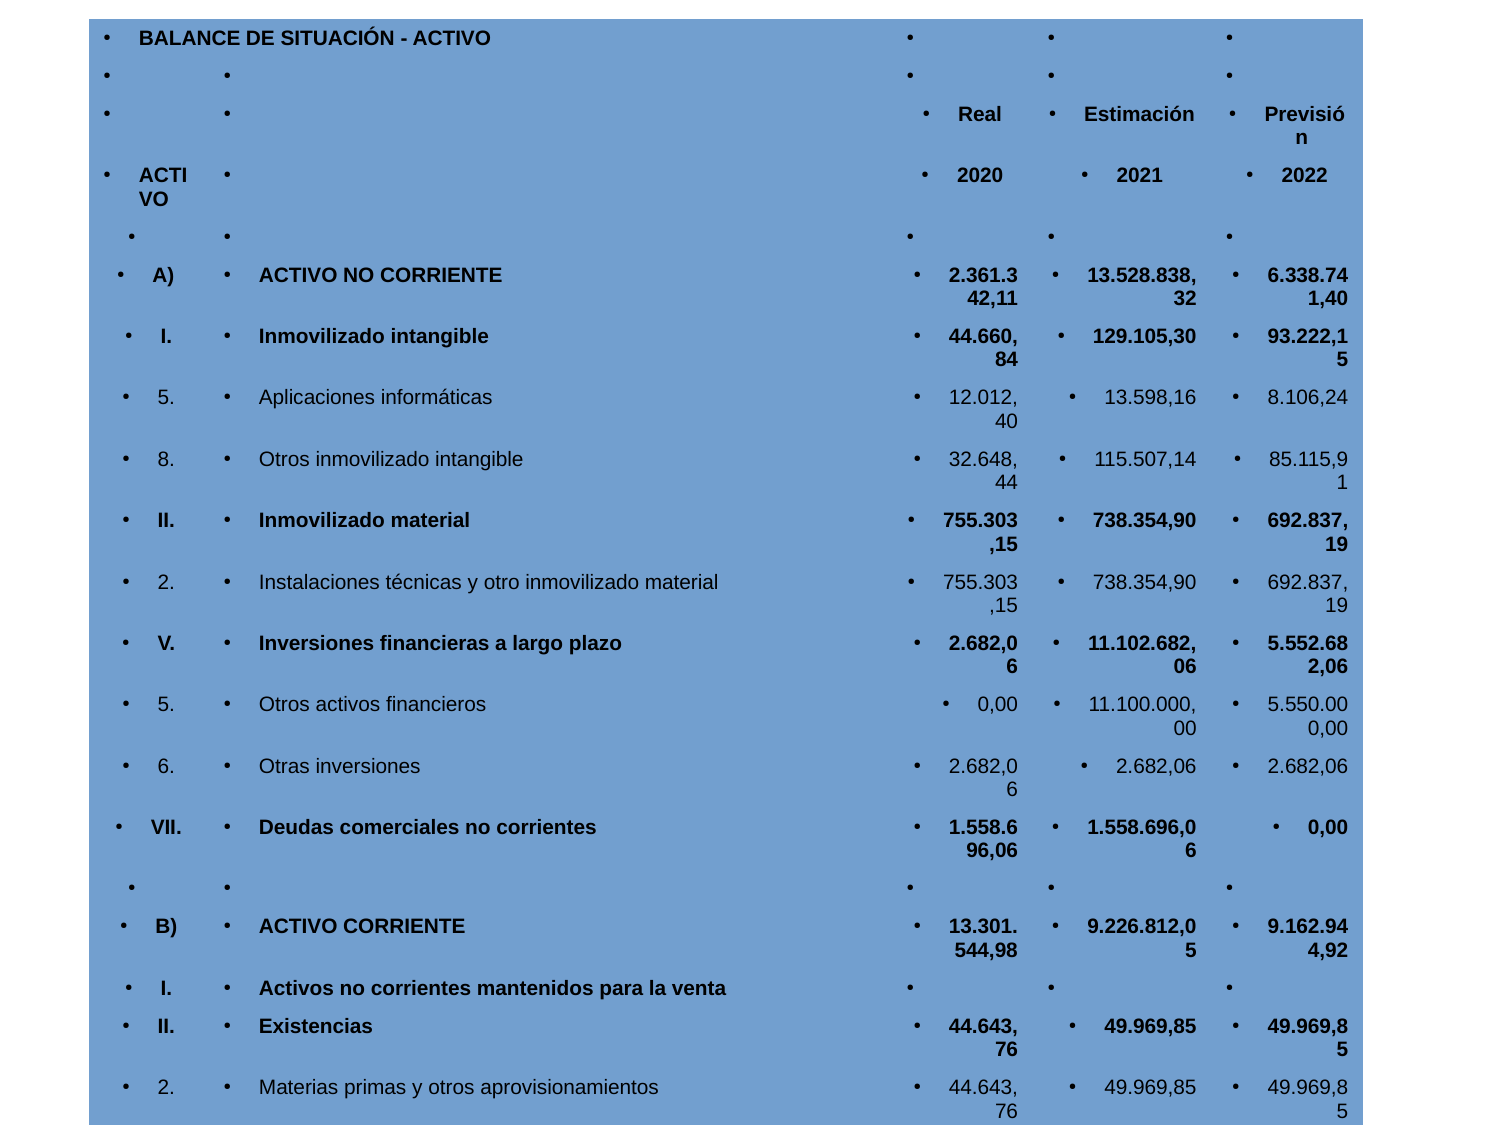

| BALANCE DE SITUACIÓN - ACTIVO | | | | |
| --- | --- | --- | --- | --- |
| | | | | |
| | | Real | Estimación | Previsión |
| ACTIVO | | 2020 | 2021 | 2022 |
| | | | | |
| A) | ACTIVO NO CORRIENTE | 2.361.342,11 | 13.528.838,32 | 6.338.741,40 |
| I. | Inmovilizado intangible | 44.660,84 | 129.105,30 | 93.222,15 |
| 5. | Aplicaciones informáticas | 12.012,40 | 13.598,16 | 8.106,24 |
| 8. | Otros inmovilizado intangible | 32.648,44 | 115.507,14 | 85.115,91 |
| II. | Inmovilizado material | 755.303,15 | 738.354,90 | 692.837,19 |
| 2. | Instalaciones técnicas y otro inmovilizado material | 755.303,15 | 738.354,90 | 692.837,19 |
| V. | Inversiones financieras a largo plazo | 2.682,06 | 11.102.682,06 | 5.552.682,06 |
| 5. | Otros activos financieros | 0,00 | 11.100.000,00 | 5.550.000,00 |
| 6. | Otras inversiones | 2.682,06 | 2.682,06 | 2.682,06 |
| VII. | Deudas comerciales no corrientes | 1.558.696,06 | 1.558.696,06 | 0,00 |
| | | | | |
| B) | ACTIVO CORRIENTE | 13.301.544,98 | 9.226.812,05 | 9.162.944,92 |
| I. | Activos no corrientes mantenidos para la venta | | | |
| II. | Existencias | 44.643,76 | 49.969,85 | 49.969,85 |
| 2. | Materias primas y otros aprovisionamientos | 44.643,76 | 49.969,85 | 49.969,85 |
| b) | Materias primas y otros aprovisionamientos a corto plazo | 44.643,76 | 49.969,85 | 49.969,85 |
| III. | Deudores comerciales y otras cuentas a cobrar | 11.548.102,23 | 5.884.249,51 | 5.581.582,05 |
| 1. | Clientes por ventas y prestaciones de servicios | 45.725,35 | 32.667,46 | 30.000,00 |
| a) | Clientes por ventas y prestaciones de servicios a largo plazo | | | |
| b) | Clientes por ventas y prestaciones de servicios a corto plazo | 45.725,35 | 32.667,46 | 30.000,00 |
| 6. | Otros créditos con las administraciones públicas | 11.502.376,88 | 5.851.582,05 | 5.551.582,05 |
| a) | Excmo. Cabildo Insular de Tenerife, deudor por subvenciones concedidas | 10.964.777,78 | 5.850.000,00 | 5.550.000,00 |
| b) | Resto de otros créditos con las administraciones públicas | 537.599,10 | 1.582,05 | 1.582,05 |
| VI. | Periodificaciones a corto plazo | 10.559,60 | 45.000,00 | 45.000,00 |
| VII. | Efectivo y otros activos líquidos equivalentes | 1.698.239,39 | 3.247.592,69 | 3.486.393,02 |
| 1. | Tesorería | 1.698.239,39 | 3.247.592,69 | 3.486.393,02 |
| 2. | Otros activos líquidos equivalentes | | | |
| | | | | |
| TOTAL ACTIVO (A+B) | | 15.662.887,09 | 22.755.650,37 | 15.501.686,32 |